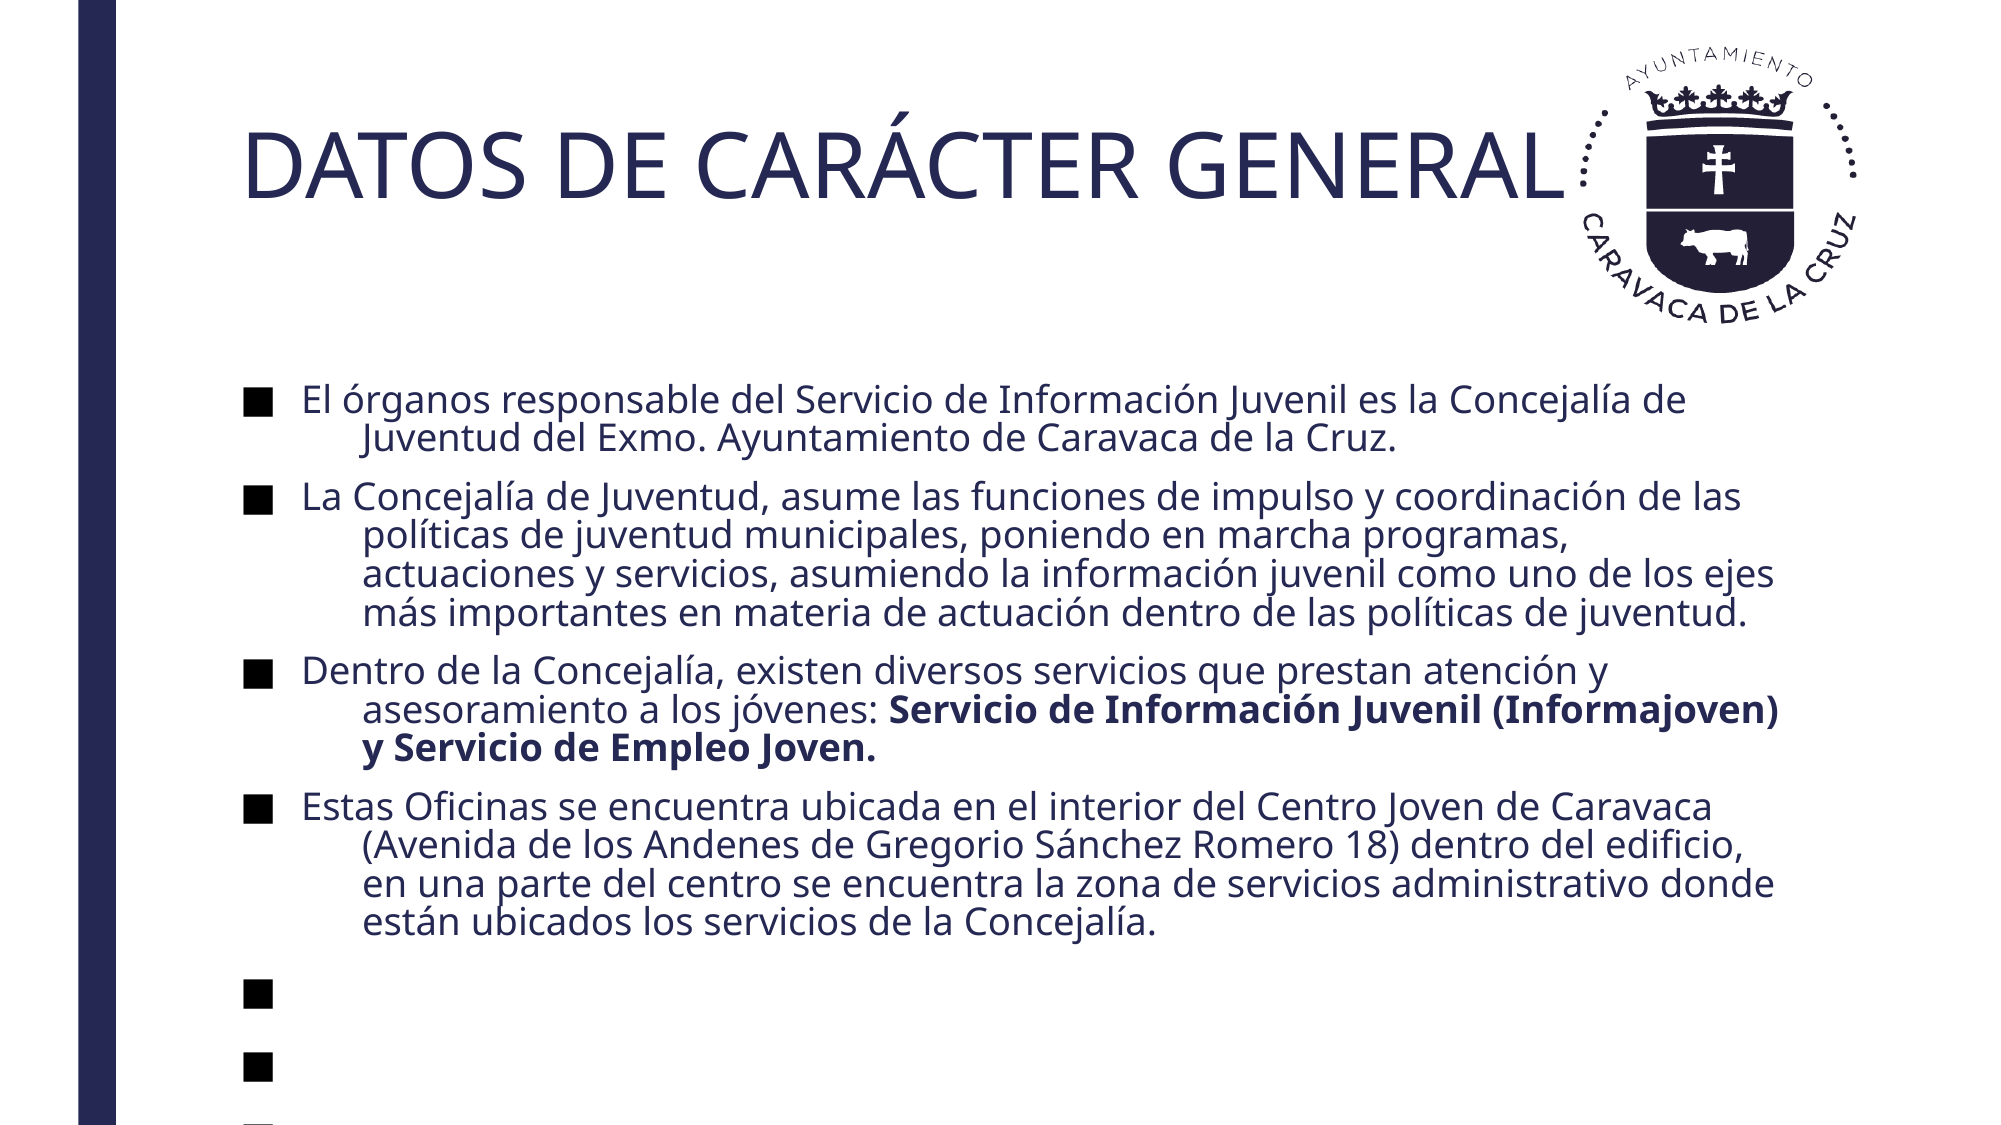

# DATOS DE CARÁCTER GENERAL
El órganos responsable del Servicio de Información Juvenil es la Concejalía de Juventud del Exmo. Ayuntamiento de Caravaca de la Cruz.
La Concejalía de Juventud, asume las funciones de impulso y coordinación de las políticas de juventud municipales, poniendo en marcha programas, actuaciones y servicios, asumiendo la información juvenil como uno de los ejes más importantes en materia de actuación dentro de las políticas de juventud.
Dentro de la Concejalía, existen diversos servicios que prestan atención y asesoramiento a los jóvenes: Servicio de Información Juvenil (Informajoven) y Servicio de Empleo Joven.
Estas Oficinas se encuentra ubicada en el interior del Centro Joven de Caravaca (Avenida de los Andenes de Gregorio Sánchez Romero 18) dentro del edificio, en una parte del centro se encuentra la zona de servicios administrativo donde están ubicados los servicios de la Concejalía.